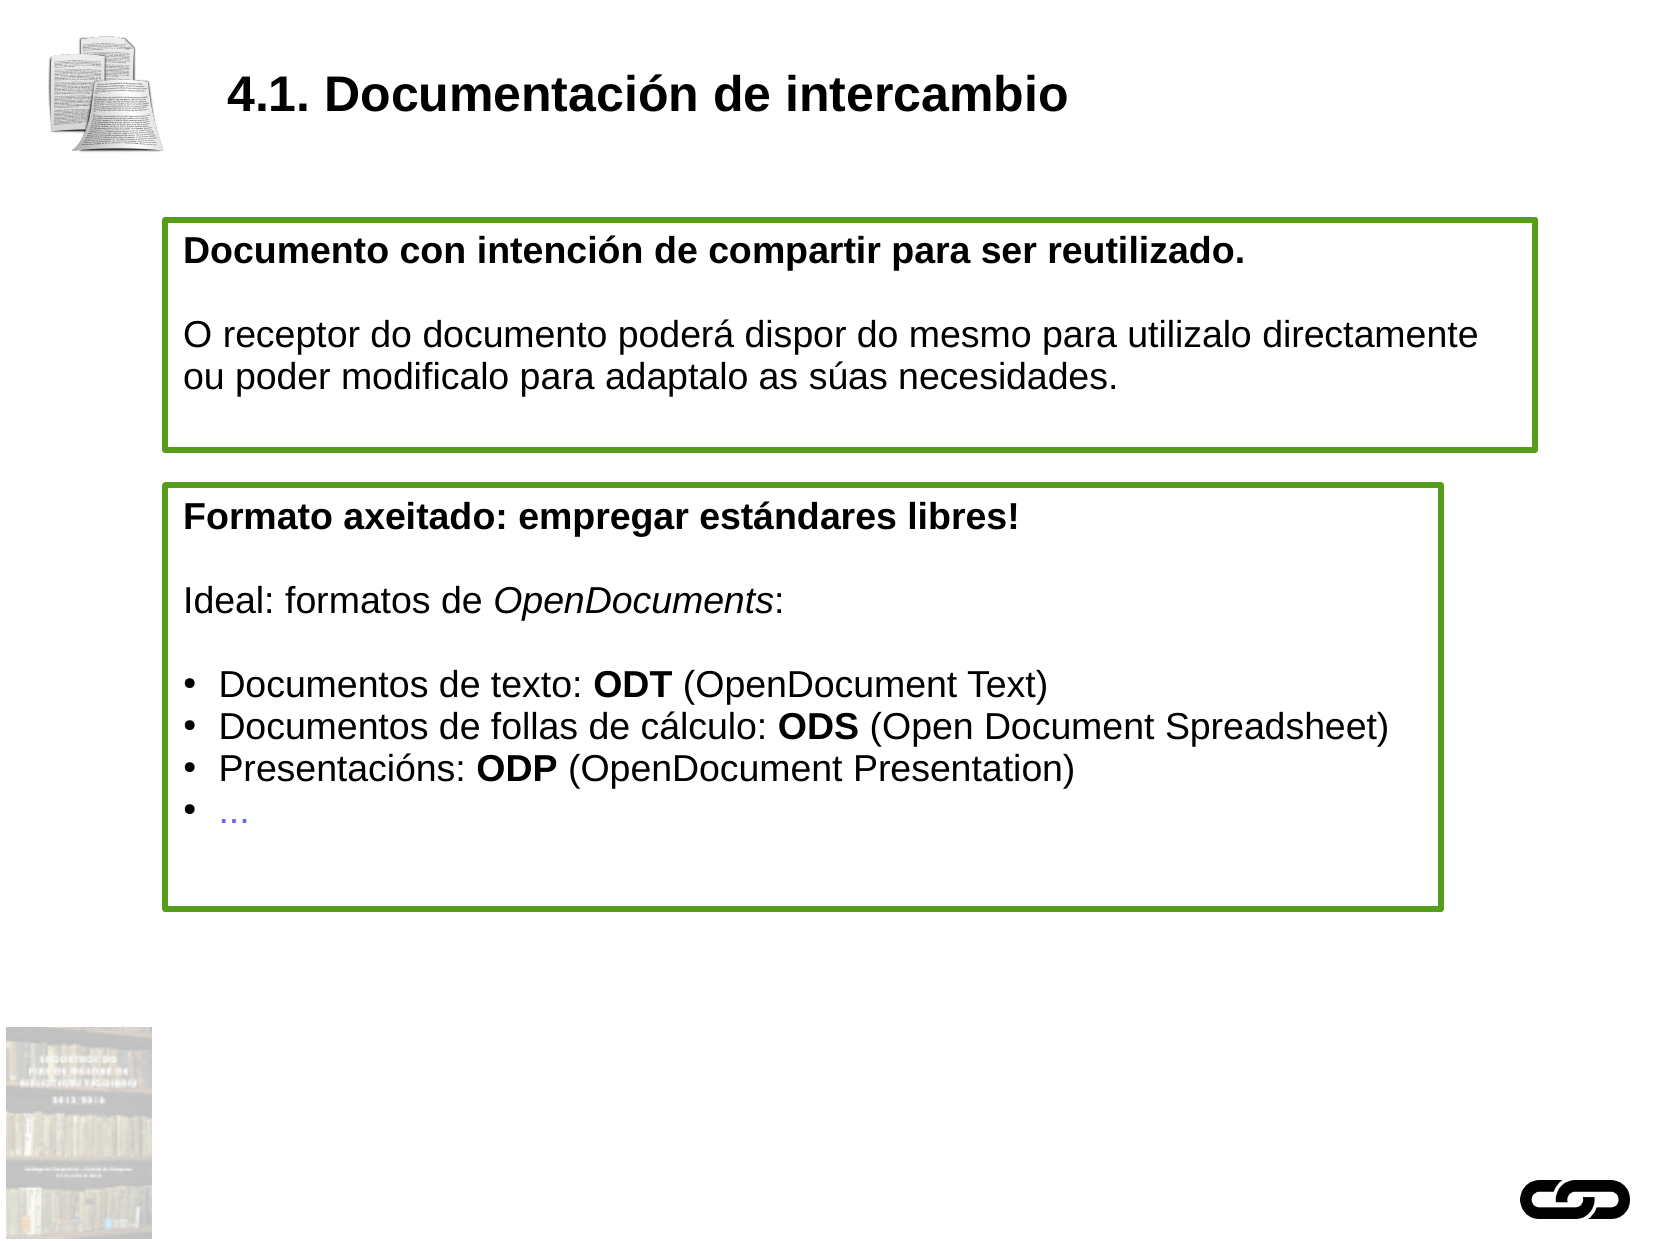

4.1. Documentación de intercambio
Documento con intención de compartir para ser reutilizado.
O receptor do documento poderá dispor do mesmo para utilizalo directamente ou poder modificalo para adaptalo as súas necesidades.
Formato axeitado: empregar estándares libres!
Ideal: formatos de OpenDocuments:
Documentos de texto: ODT (OpenDocument Text)
Documentos de follas de cálculo: ODS (Open Document Spreadsheet)
Presentacións: ODP (OpenDocument Presentation)
...